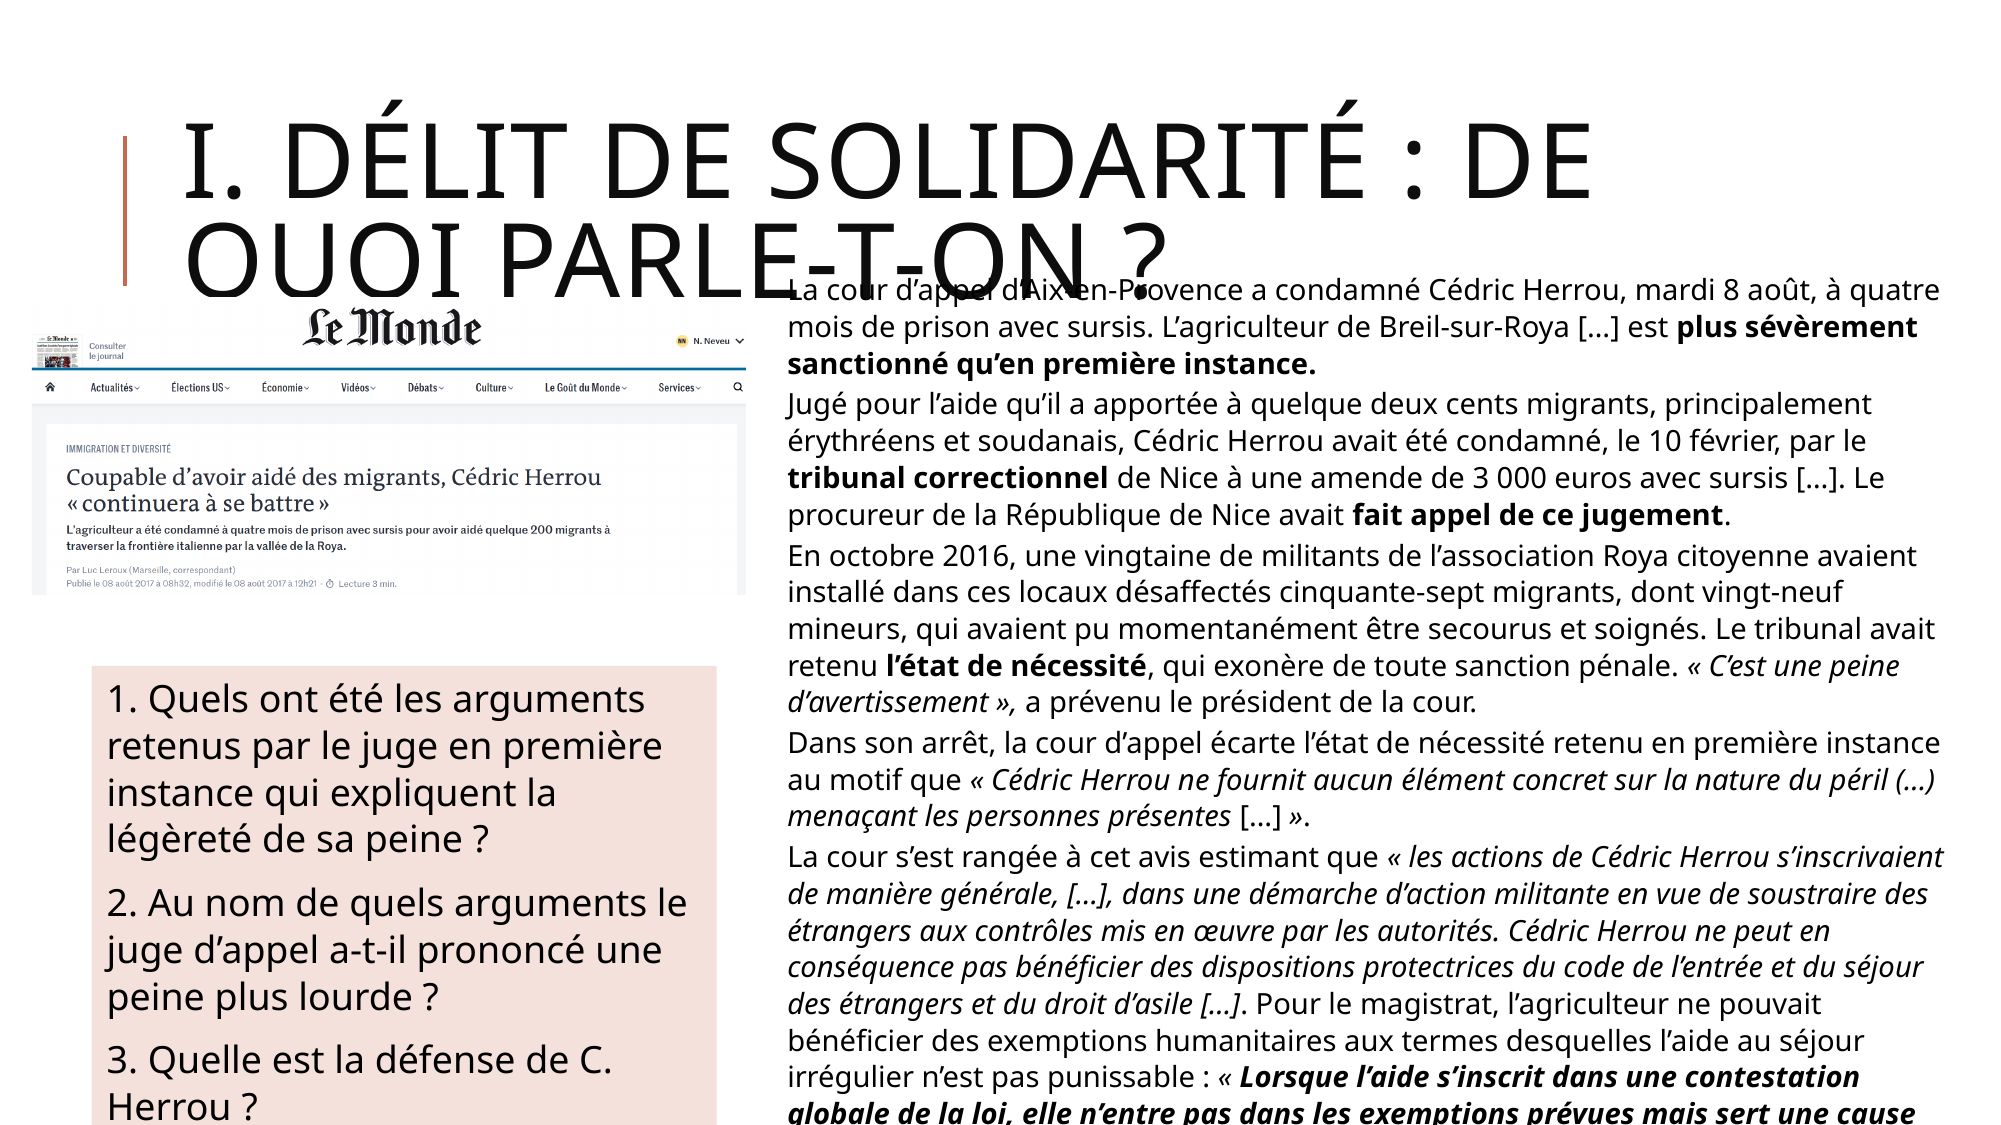

# I. Délit de solidarité : De quoi parle-t-on ?
La cour d’appel d’Aix-en-Provence a condamné Cédric Herrou, mardi 8 août, à quatre mois de prison avec sursis. L’agriculteur de Breil-sur-Roya […] est plus sévèrement sanctionné qu’en première instance.
Jugé pour l’aide qu’il a apportée à quelque deux cents migrants, principalement érythréens et soudanais, Cédric Herrou avait été condamné, le 10 février, par le tribunal correctionnel de Nice à une amende de 3 000 euros avec sursis […]. Le procureur de la République de Nice avait fait appel de ce jugement.
En octobre 2016, une vingtaine de militants de l’association Roya citoyenne avaient installé dans ces locaux désaffectés cinquante-sept migrants, dont vingt-neuf mineurs, qui avaient pu momentanément être secourus et soignés. Le tribunal avait retenu l’état de nécessité, qui exonère de toute sanction pénale. « C’est une peine d’avertissement », a prévenu le président de la cour.
Dans son arrêt, la cour d’appel écarte l’état de nécessité retenu en première instance au motif que « Cédric Herrou ne fournit aucun élément concret sur la nature du péril (…) menaçant les personnes présentes […] ».
La cour s’est rangée à cet avis estimant que « les actions de Cédric Herrou s’inscrivaient de manière générale, […], dans une démarche d’action militante en vue de soustraire des étrangers aux contrôles mis en œuvre par les autorités. Cédric Herrou ne peut en conséquence pas bénéficier des dispositions protectrices du code de l’entrée et du séjour des étrangers et du droit d’asile […]. Pour le magistrat, l’agriculteur ne pouvait bénéficier des exemptions humanitaires aux termes desquelles l’aide au séjour irrégulier n’est pas punissable : « Lorsque l’aide s’inscrit dans une contestation globale de la loi, elle n’entre pas dans les exemptions prévues mais sert une cause militante qui ne répond pas à une situation de détresse. Cette contestation constitue une contrepartie » à l’aide apportée.
1. Quels ont été les arguments retenus par le juge en première instance qui expliquent la légèreté de sa peine ?
2. Au nom de quels arguments le juge d’appel a-t-il prononcé une peine plus lourde ?
3. Quelle est la défense de C. Herrou ?